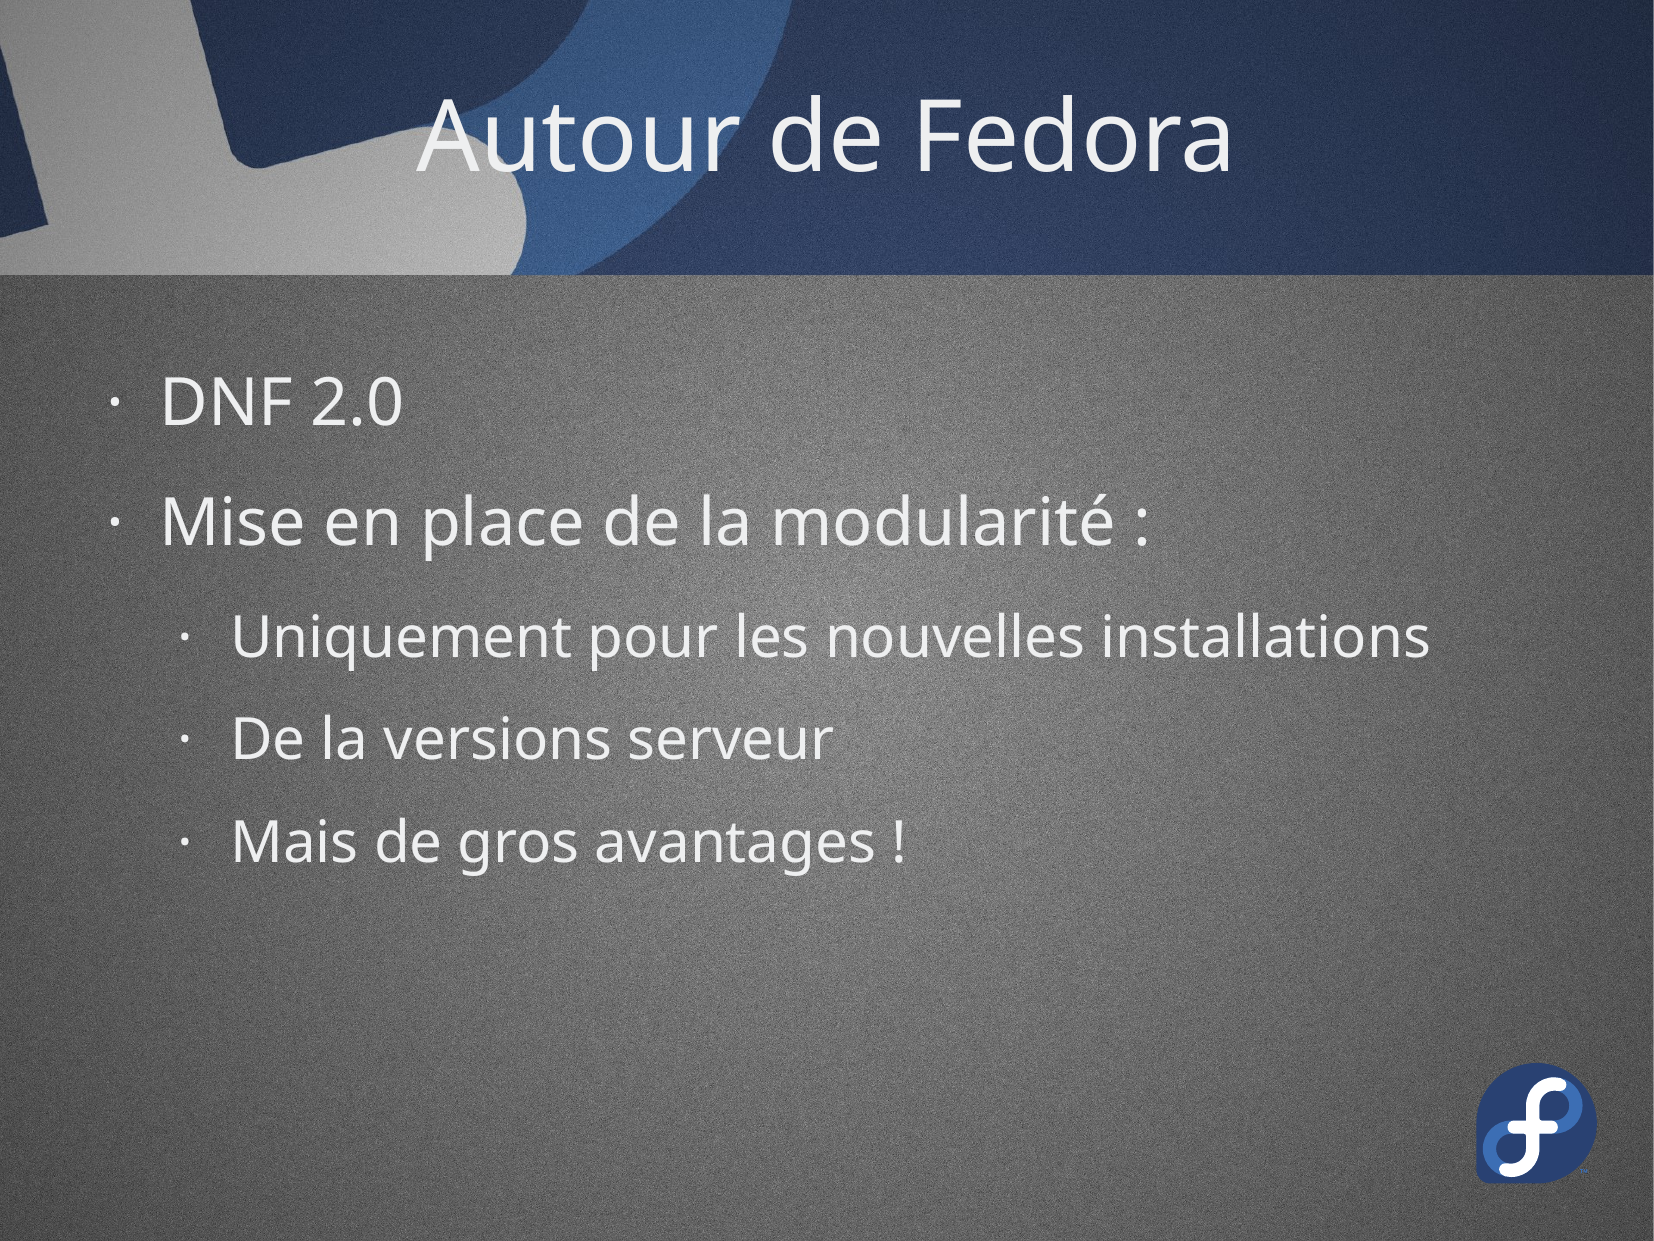

# Autour de Fedora
DNF 2.0
Mise en place de la modularité :
Uniquement pour les nouvelles installations
De la versions serveur
Mais de gros avantages !